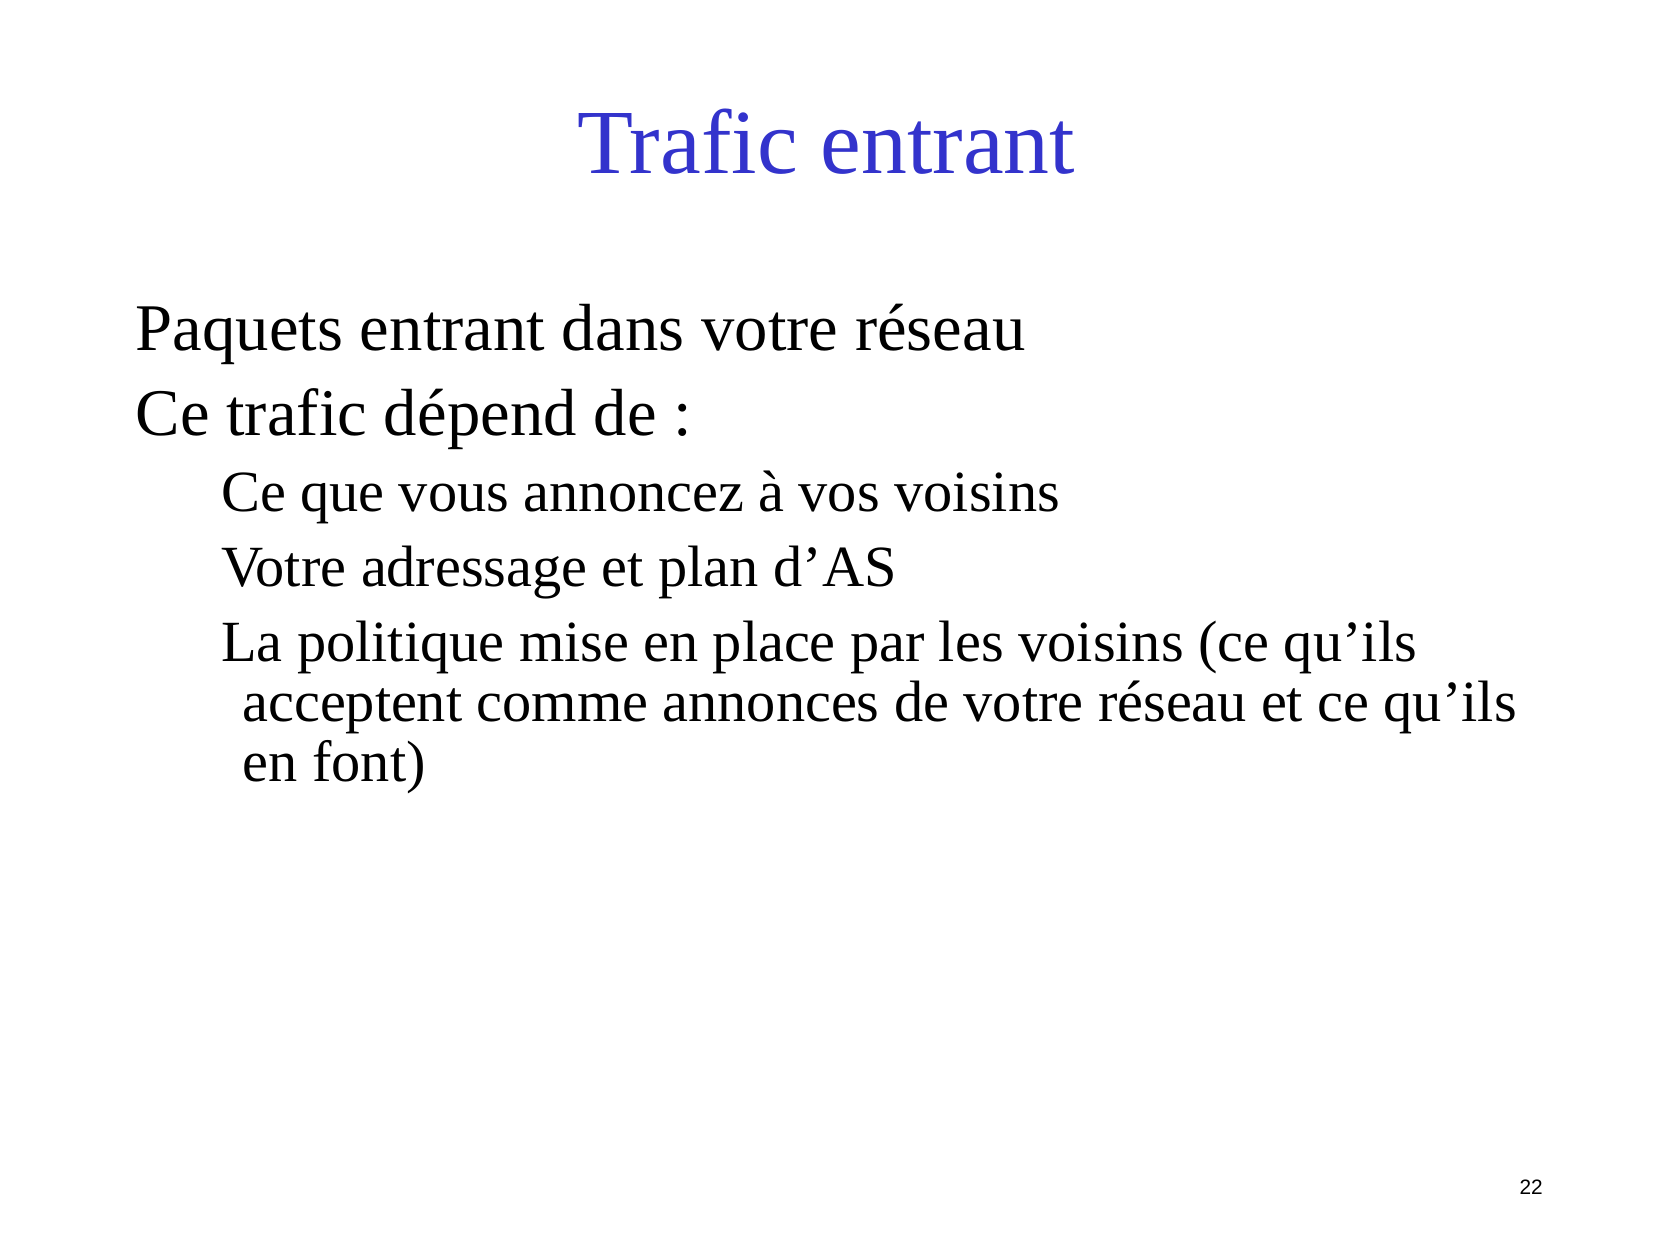

# Trafic entrant
Paquets entrant dans votre réseau
Ce trafic dépend de :
 Ce que vous annoncez à vos voisins
 Votre adressage et plan d’AS
 La politique mise en place par les voisins (ce qu’ils acceptent comme annonces de votre réseau et ce qu’ils en font)‏